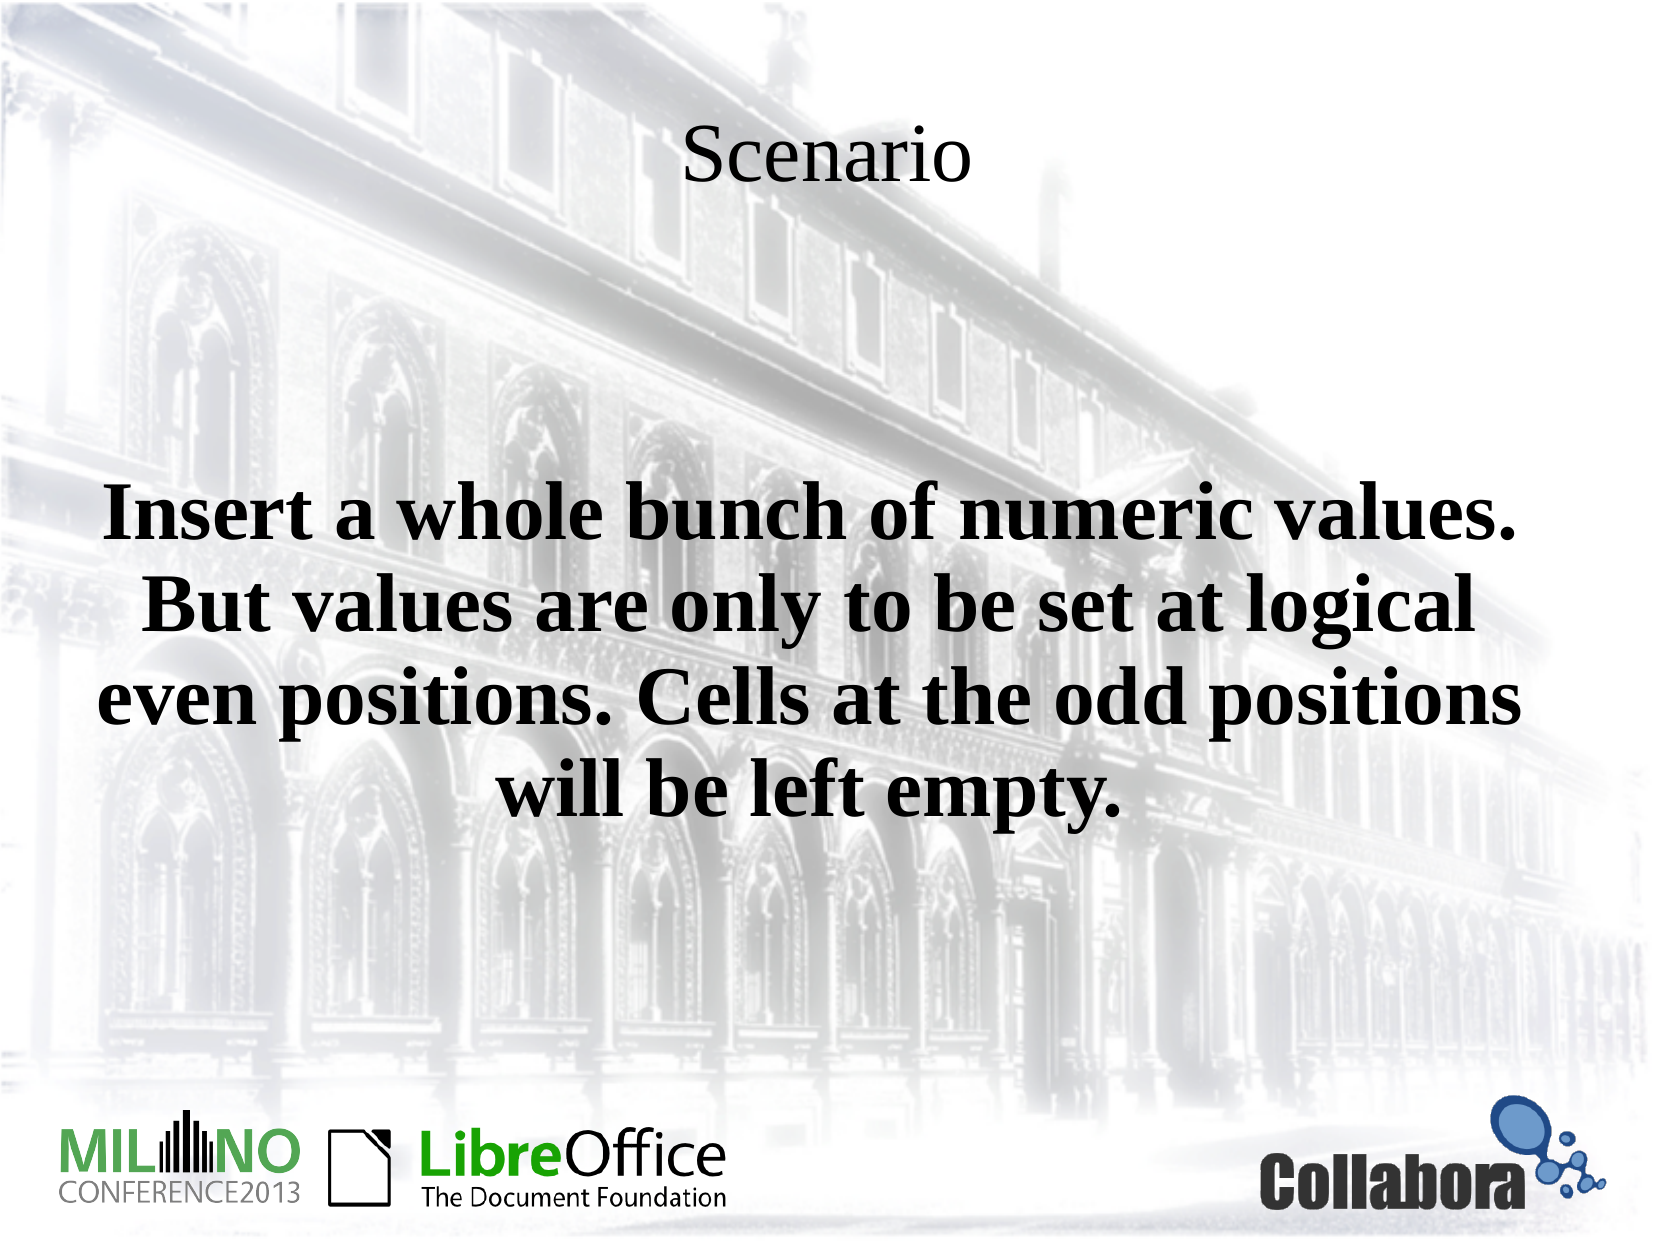

# Scenario
Insert a whole bunch of numeric values. But values are only to be set at logical even positions. Cells at the odd positions will be left empty.